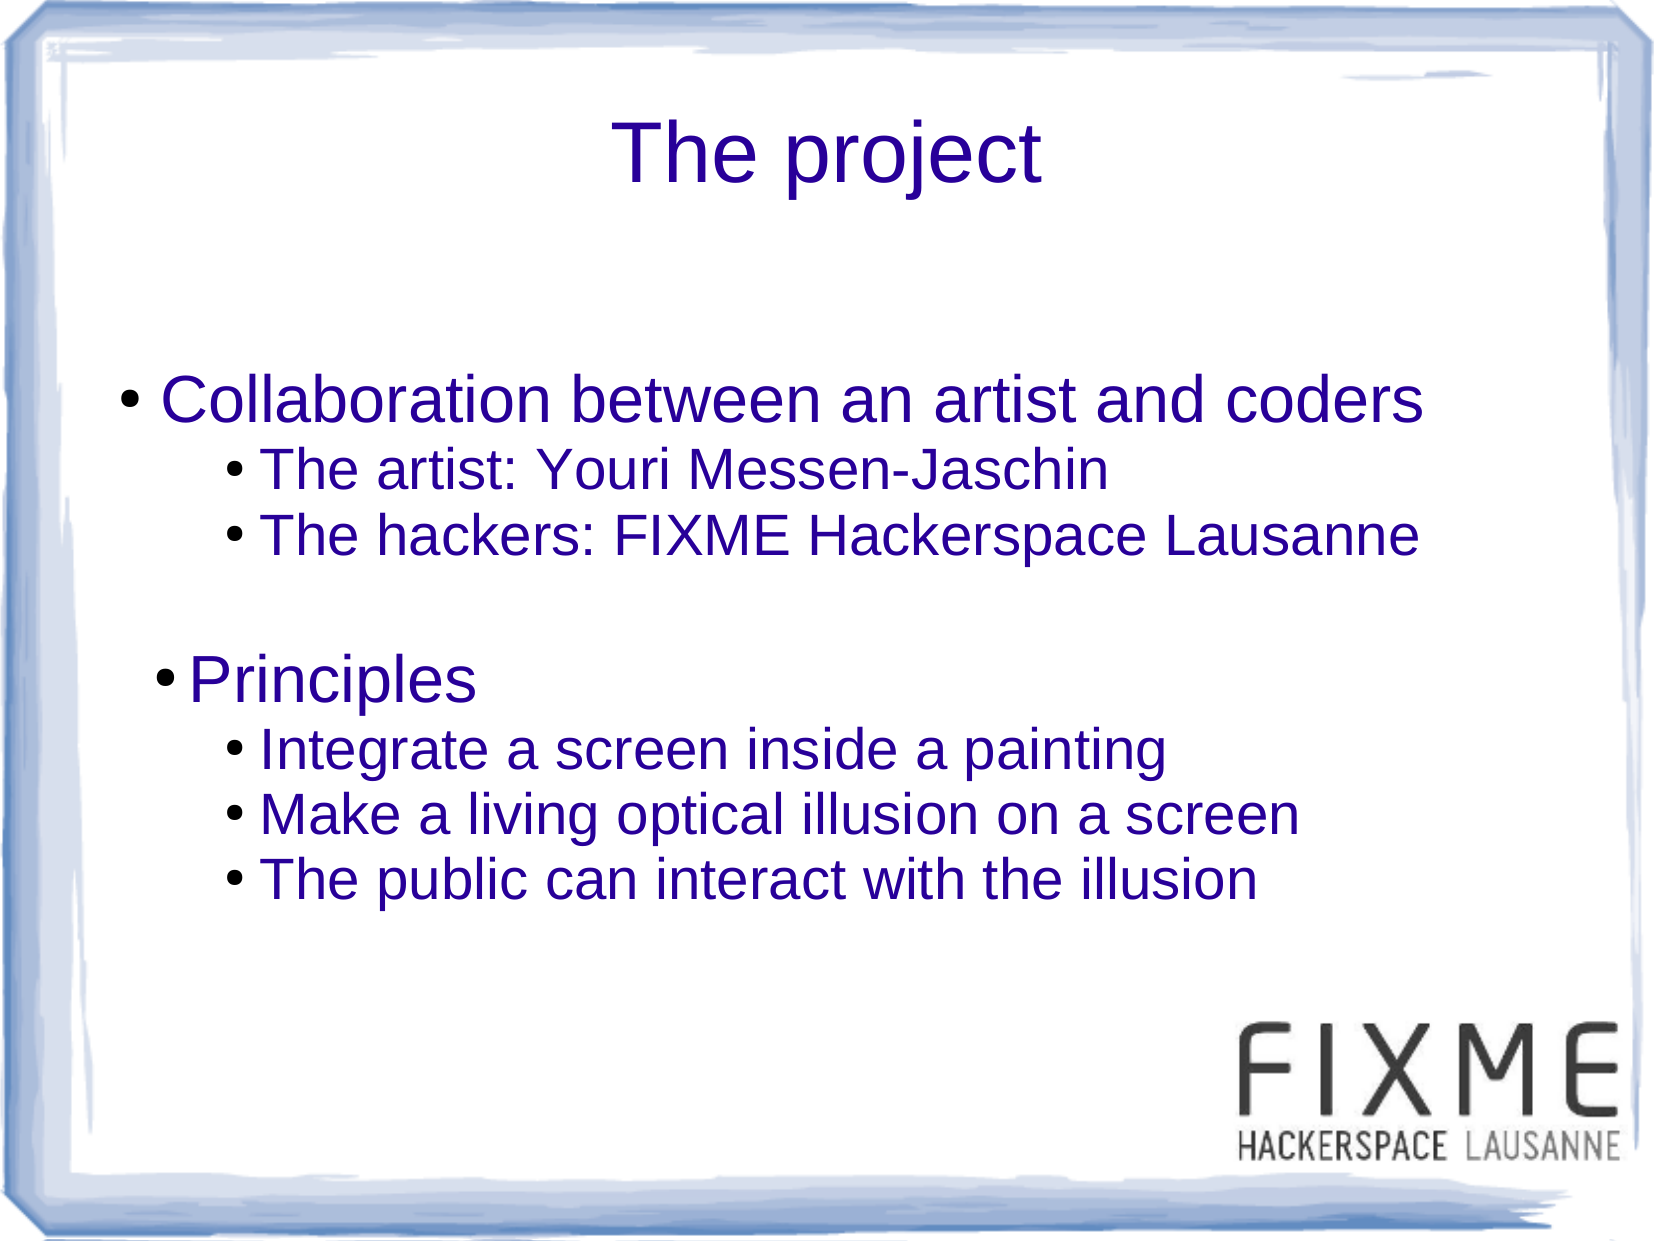

# The project
 Collaboration between an artist and coders
The artist: Youri Messen-Jaschin
The hackers: FIXME Hackerspace Lausanne
Principles
Integrate a screen inside a painting
Make a living optical illusion on a screen
The public can interact with the illusion